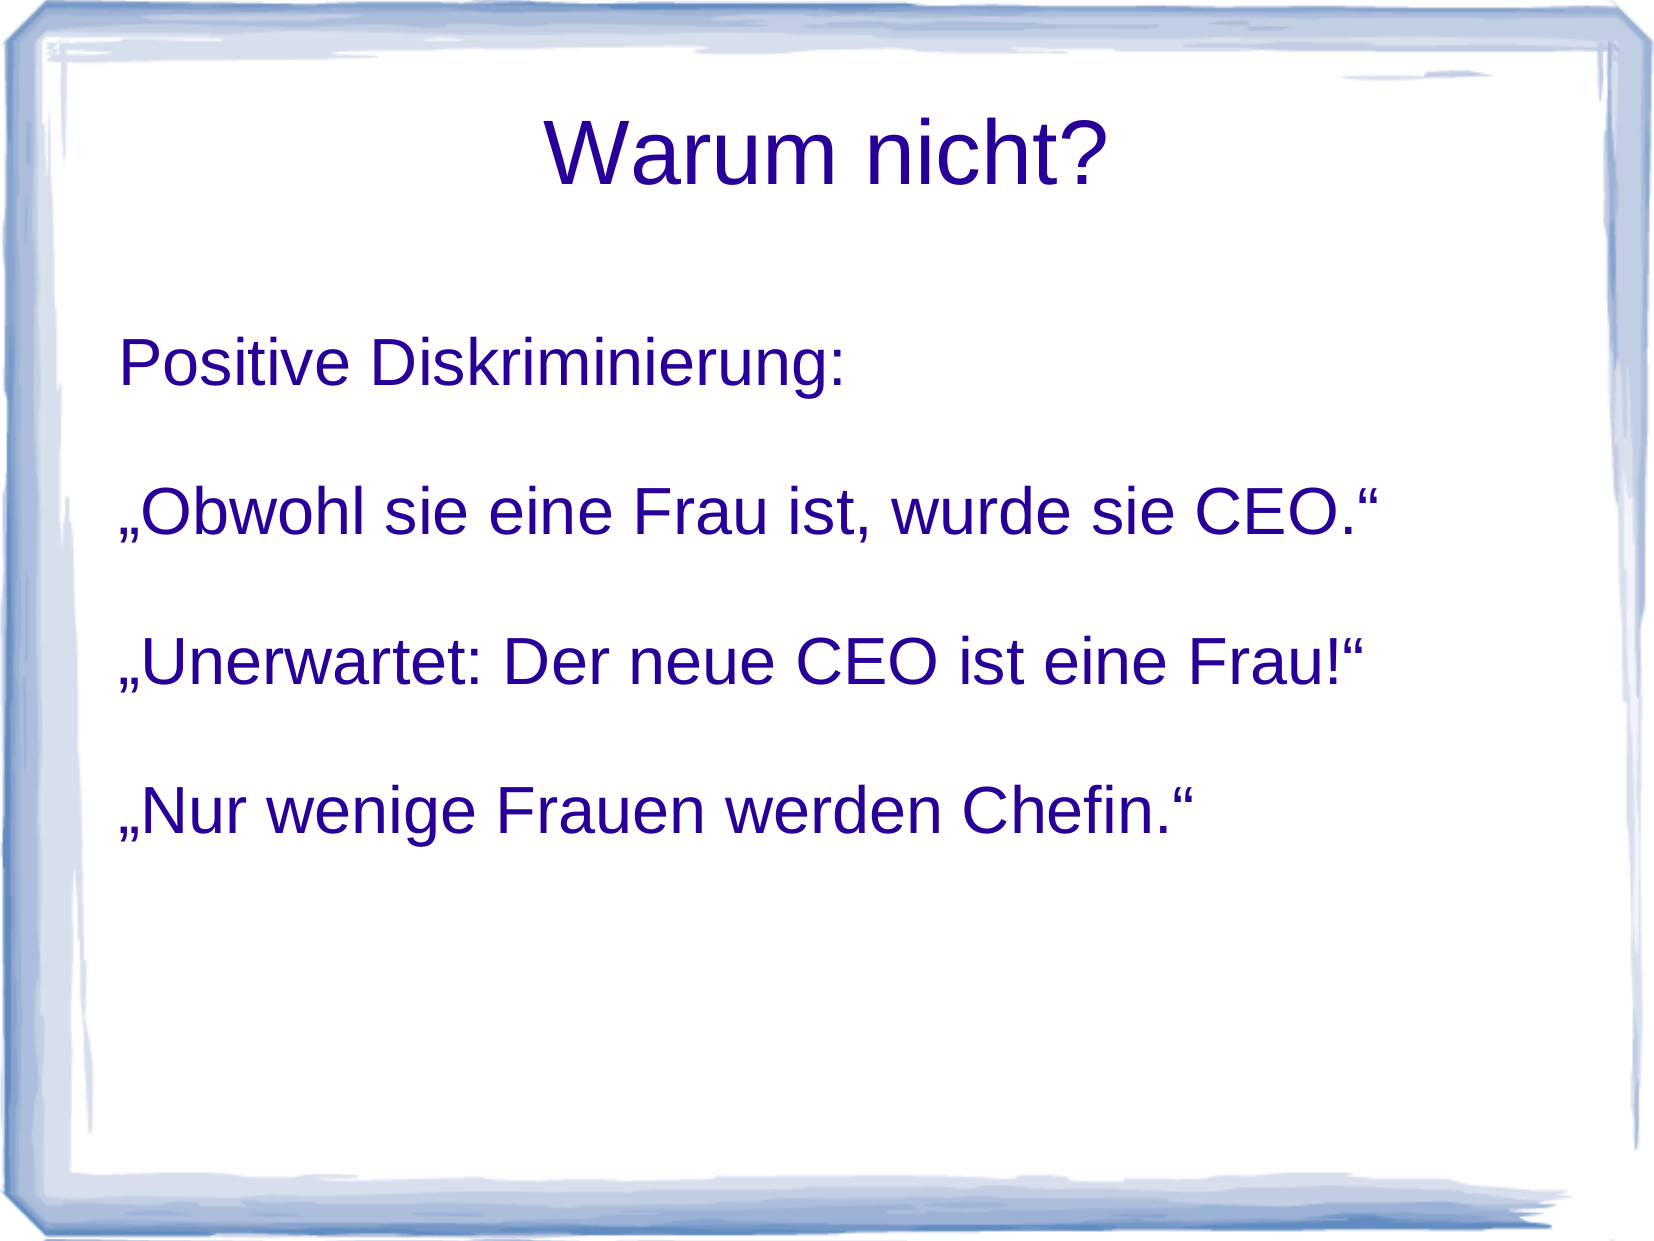

# Warum nicht?
Positive Diskriminierung:
„Obwohl sie eine Frau ist, wurde sie CEO.“
„Unerwartet: Der neue CEO ist eine Frau!“
„Nur wenige Frauen werden Chefin.“